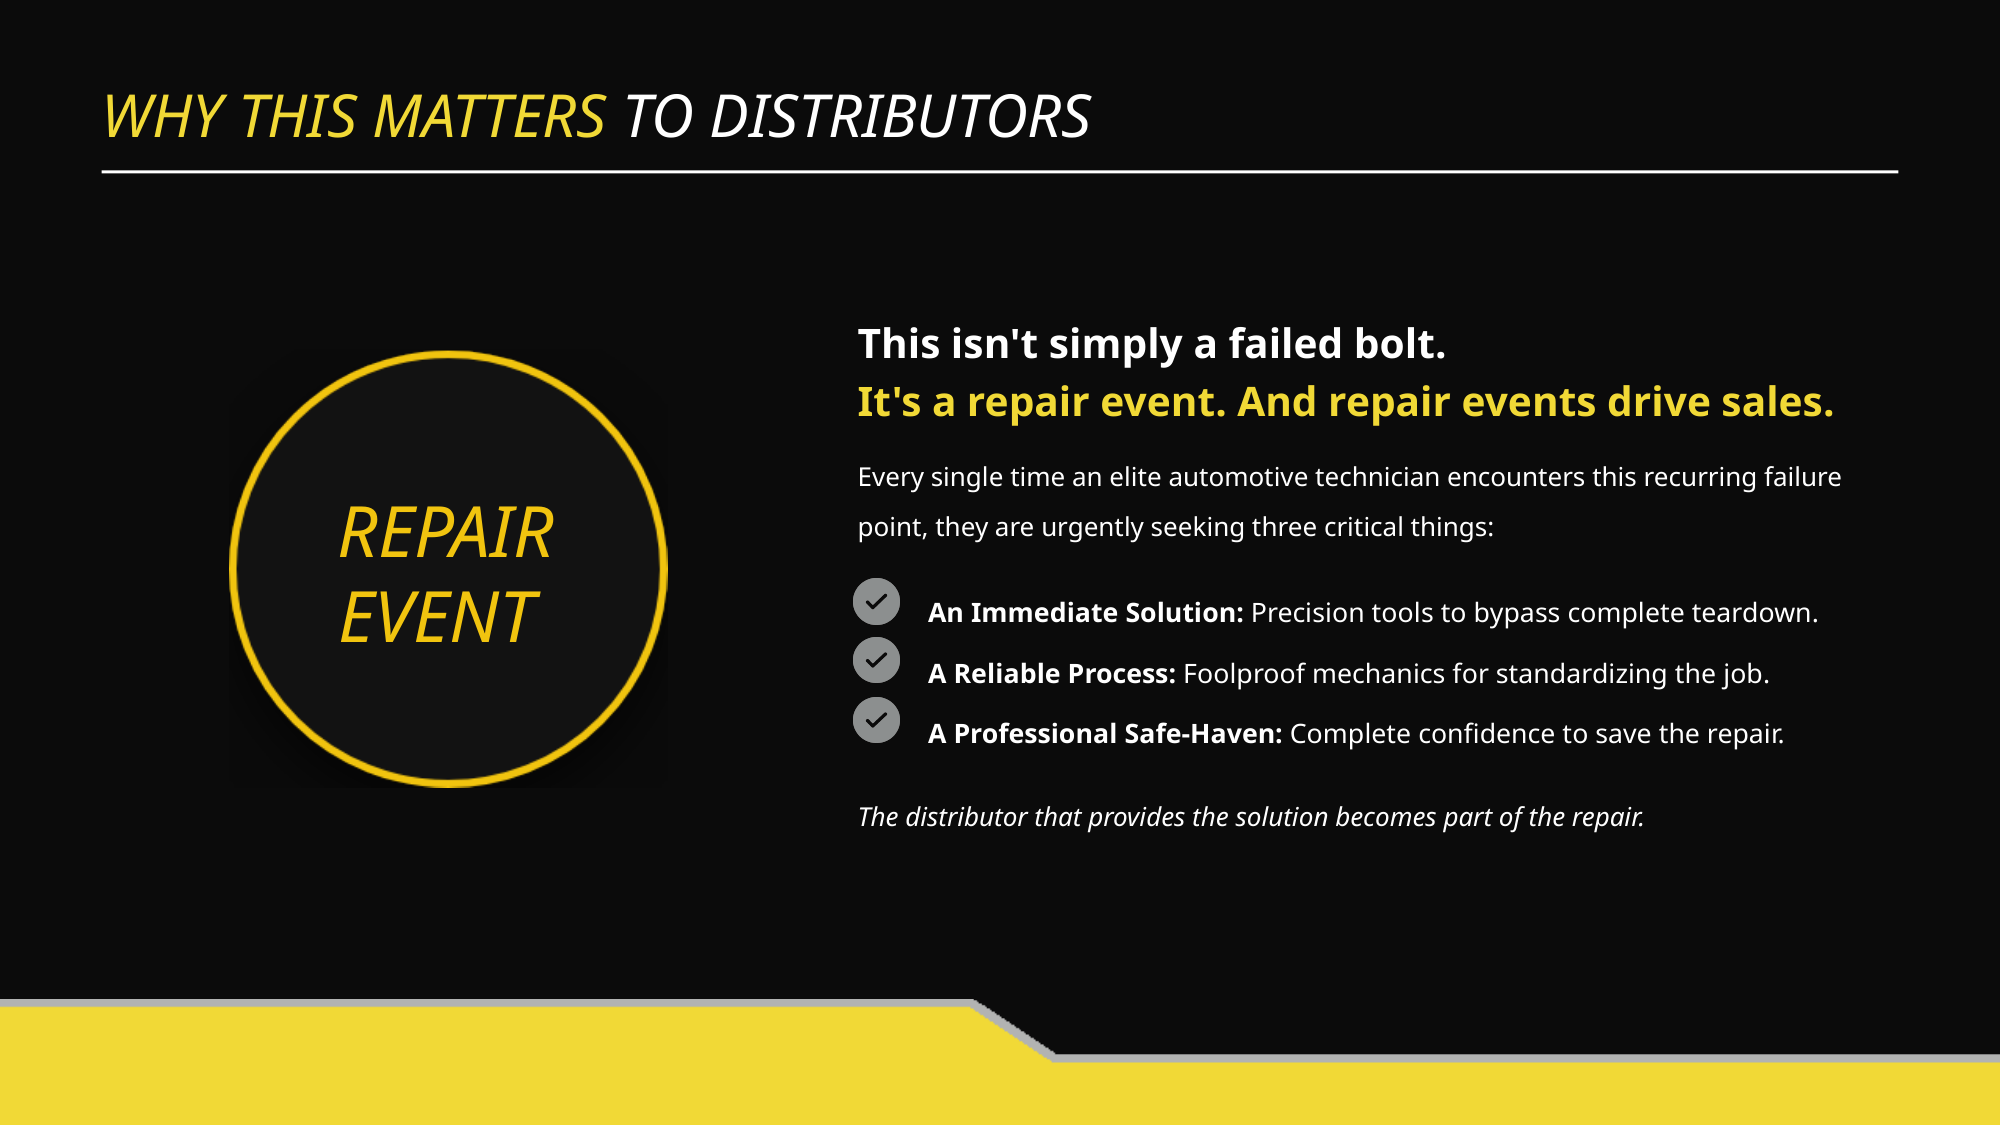

WHY THIS MATTERS TO DISTRIBUTORS
This isn't simply a failed bolt.
It's a repair event. And repair events drive sales.
Every single time an elite automotive technician encounters this recurring failure point, they are urgently seeking three critical things:
REPAIR
EVENT
An Immediate Solution: Precision tools to bypass complete teardown.
A Reliable Process: Foolproof mechanics for standardizing the job.
A Professional Safe-Haven: Complete confidence to save the repair.
The distributor that provides the solution becomes part of the repair.